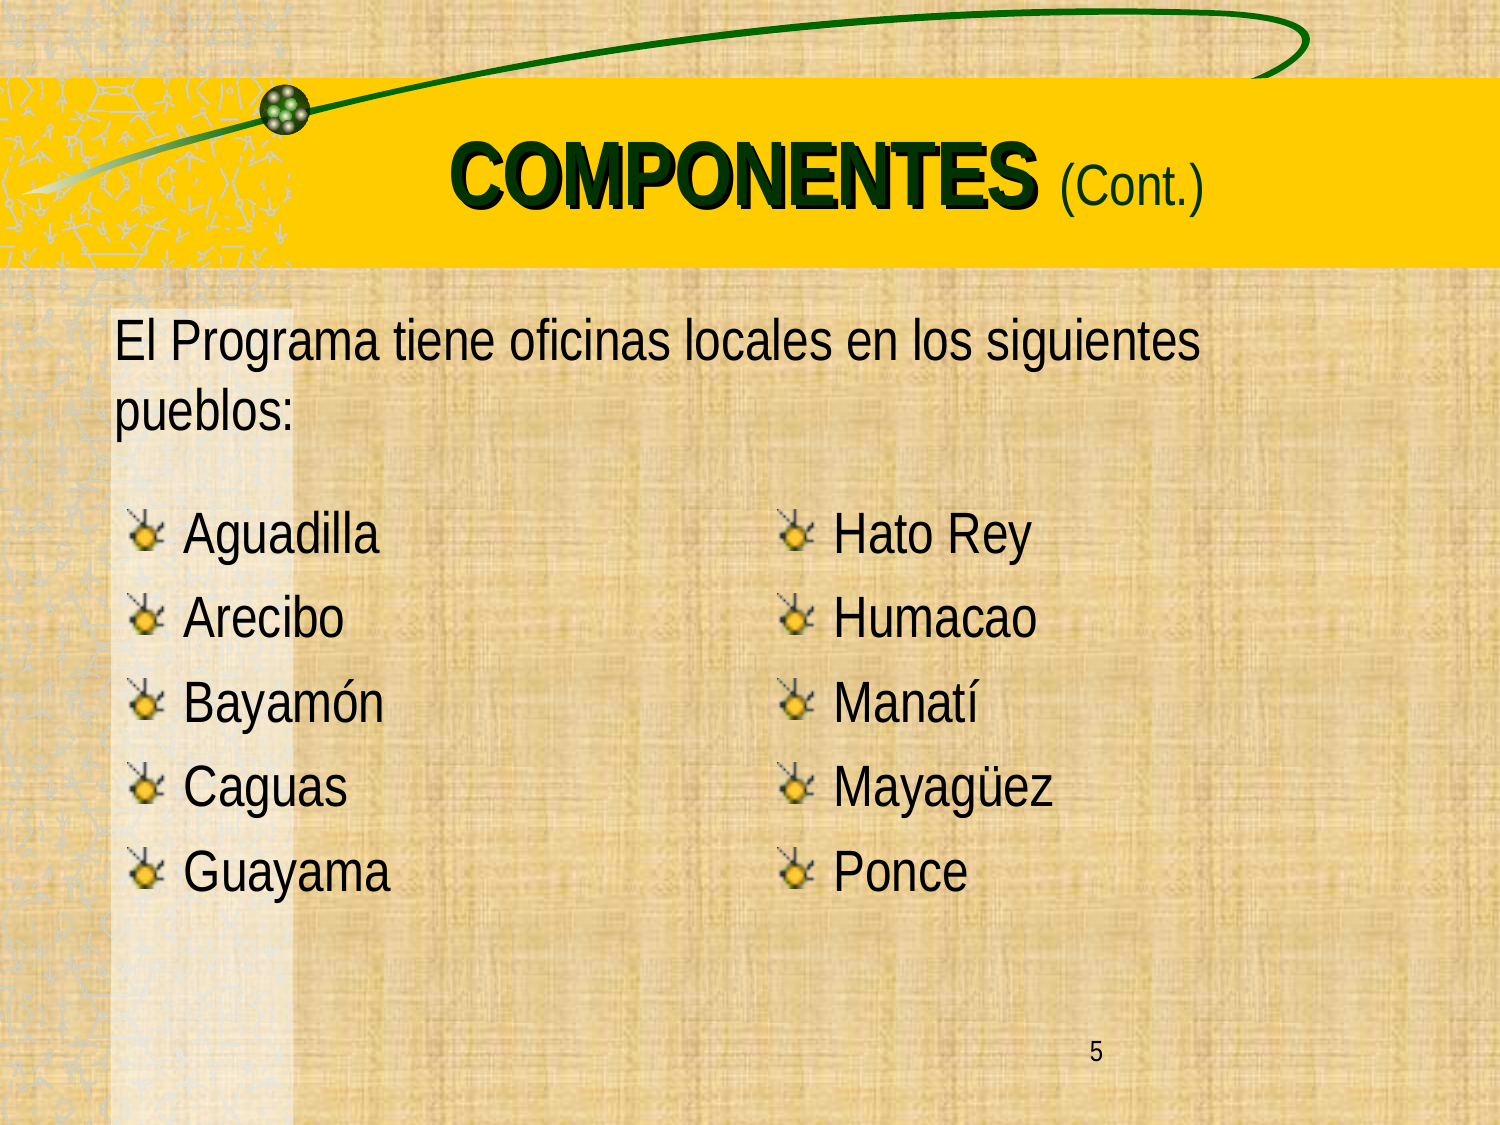

# COMPONENTES (Cont.)
El Programa tiene oficinas locales en los siguientes pueblos:
Aguadilla
Arecibo
Bayamón
Caguas
Guayama
Hato Rey
Humacao
Manatí
Mayagüez
Ponce